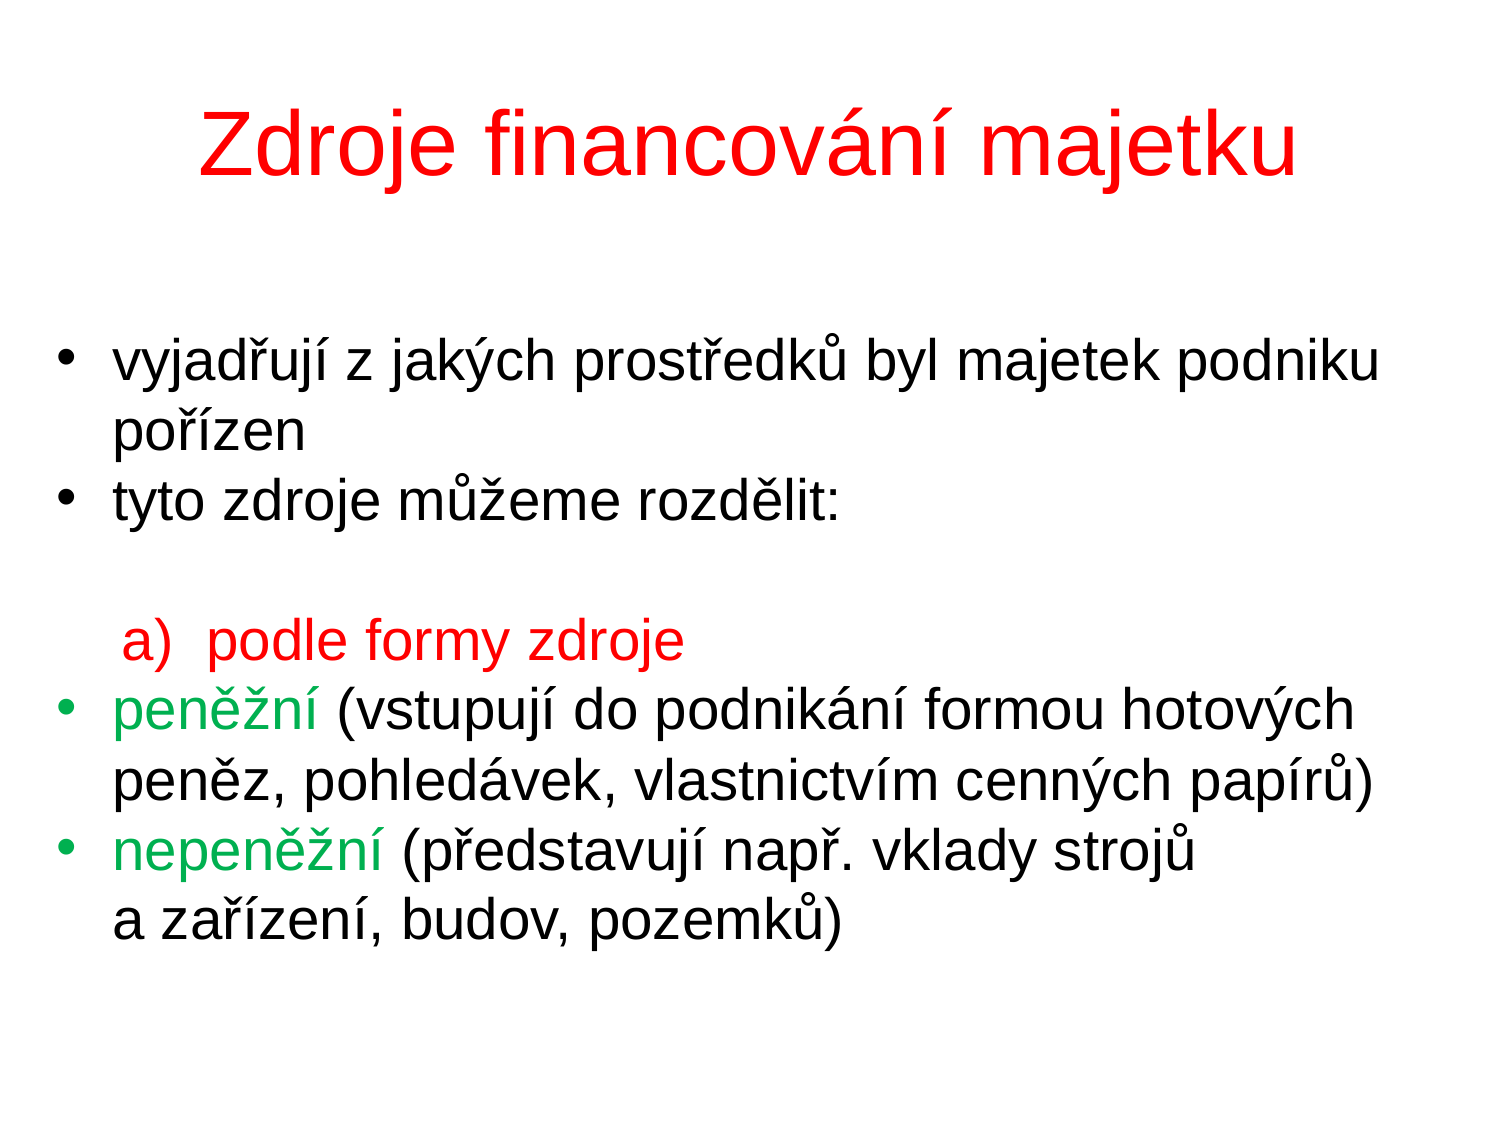

# Zdroje financování majetku
vyjadřují z jakých prostředků byl majetek podniku pořízen
tyto zdroje můžeme rozdělit:
podle formy zdroje
peněžní (vstupují do podnikání formou hotových peněz, pohledávek, vlastnictvím cenných papírů)
nepeněžní (představují např. vklady strojů
	a zařízení, budov, pozemků)